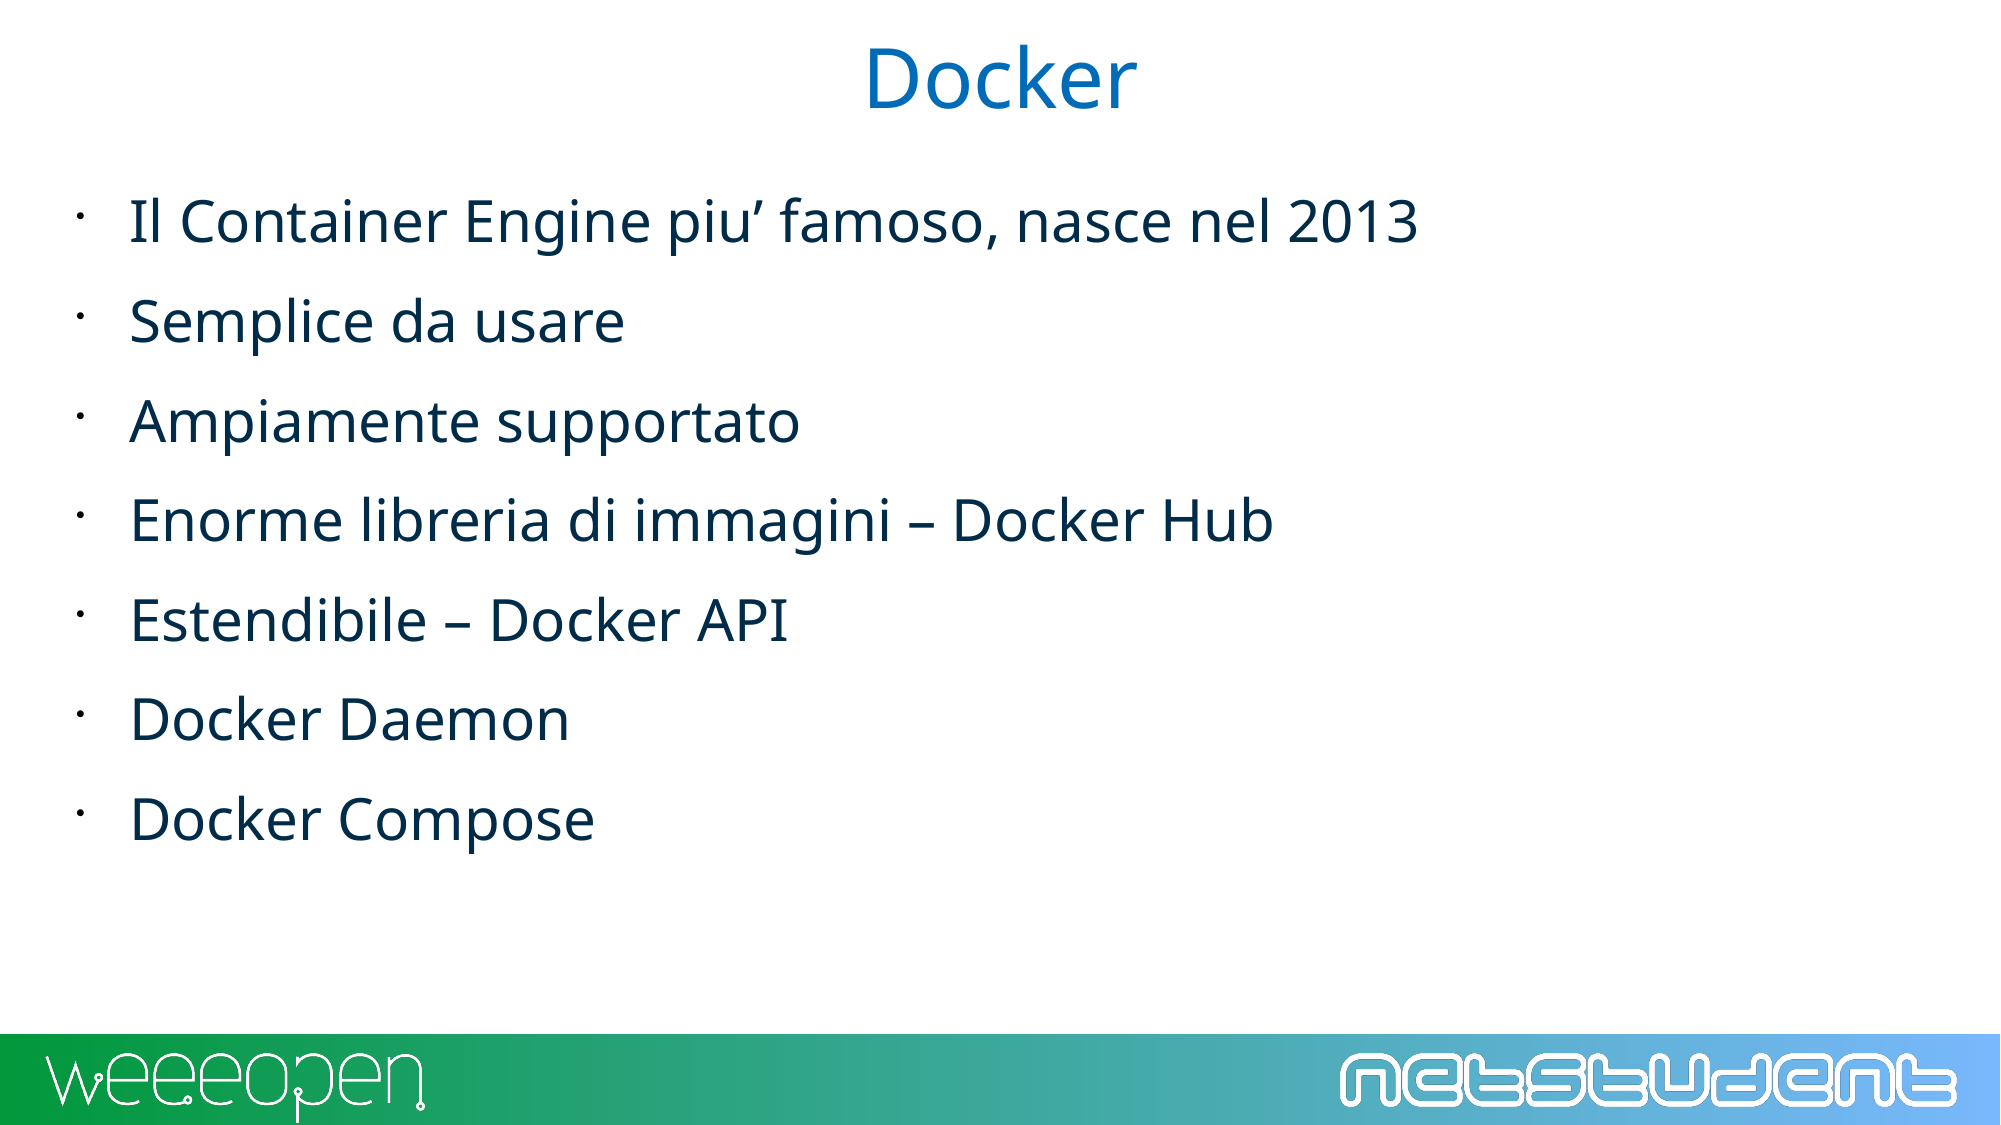

# Docker
Il Container Engine piu’ famoso, nasce nel 2013
Semplice da usare
Ampiamente supportato
Enorme libreria di immagini – Docker Hub
Estendibile – Docker API
Docker Daemon
Docker Compose